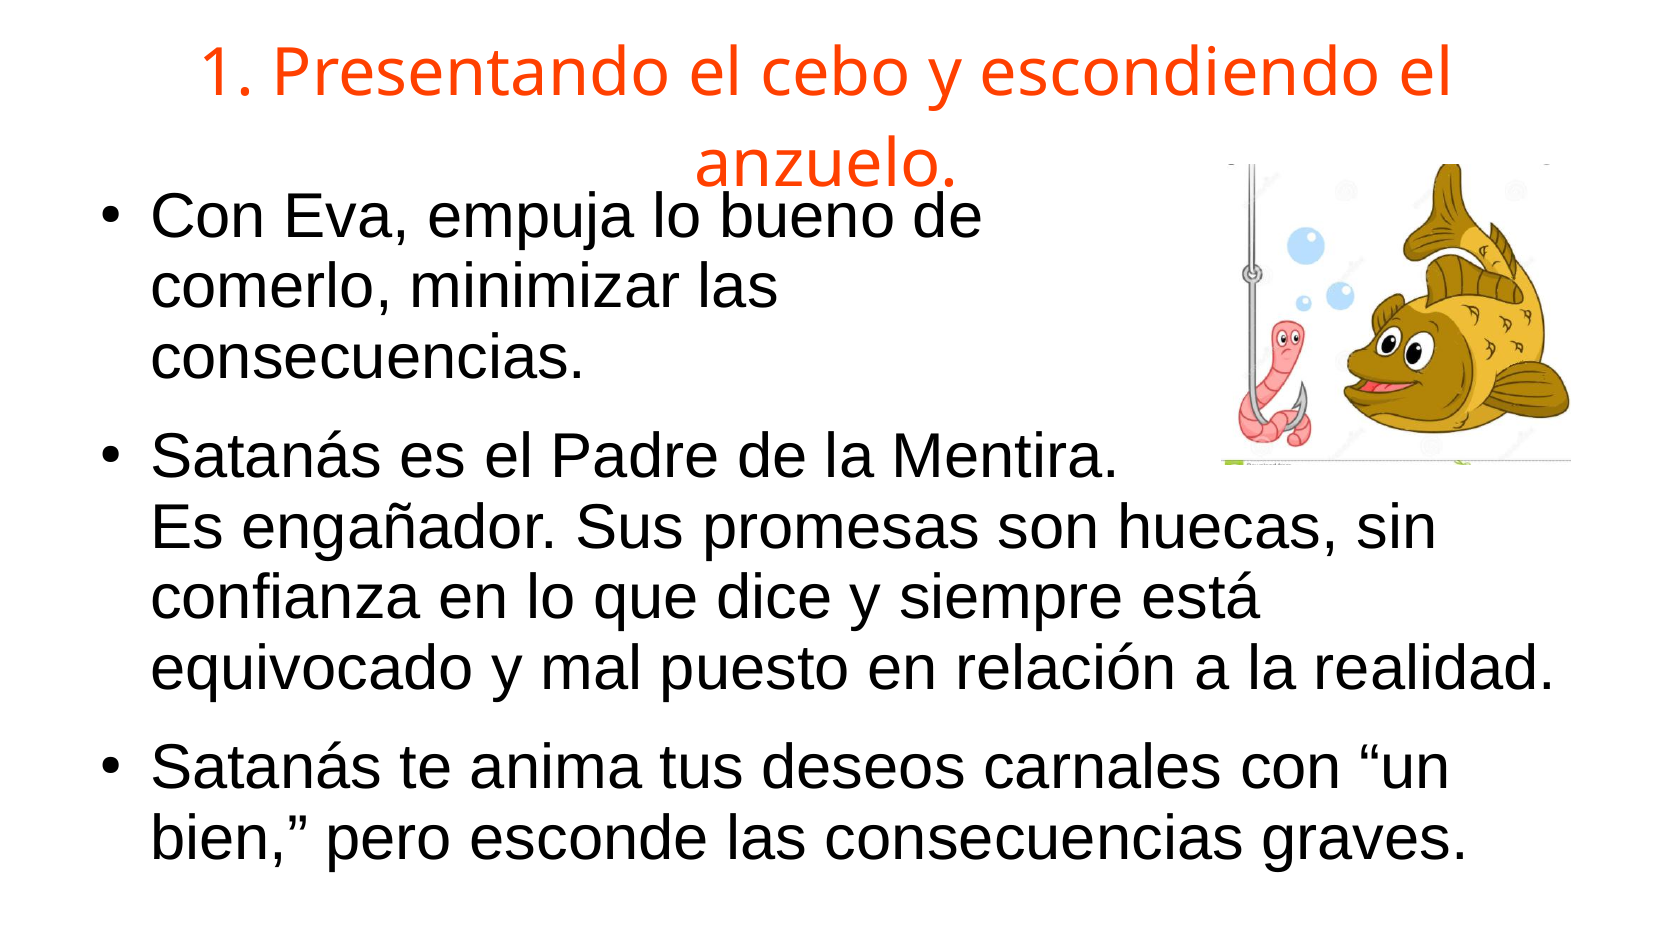

# 1. Presentando el cebo y escondiendo el anzuelo.
Con Eva, empuja lo bueno de
comerlo, minimizar las
consecuencias.
Satanás es el Padre de la Mentira.
Es engañador. Sus promesas son huecas, sin confianza en lo que dice y siempre está equivocado y mal puesto en relación a la realidad.
Satanás te anima tus deseos carnales con “un bien,” pero esconde las consecuencias graves.